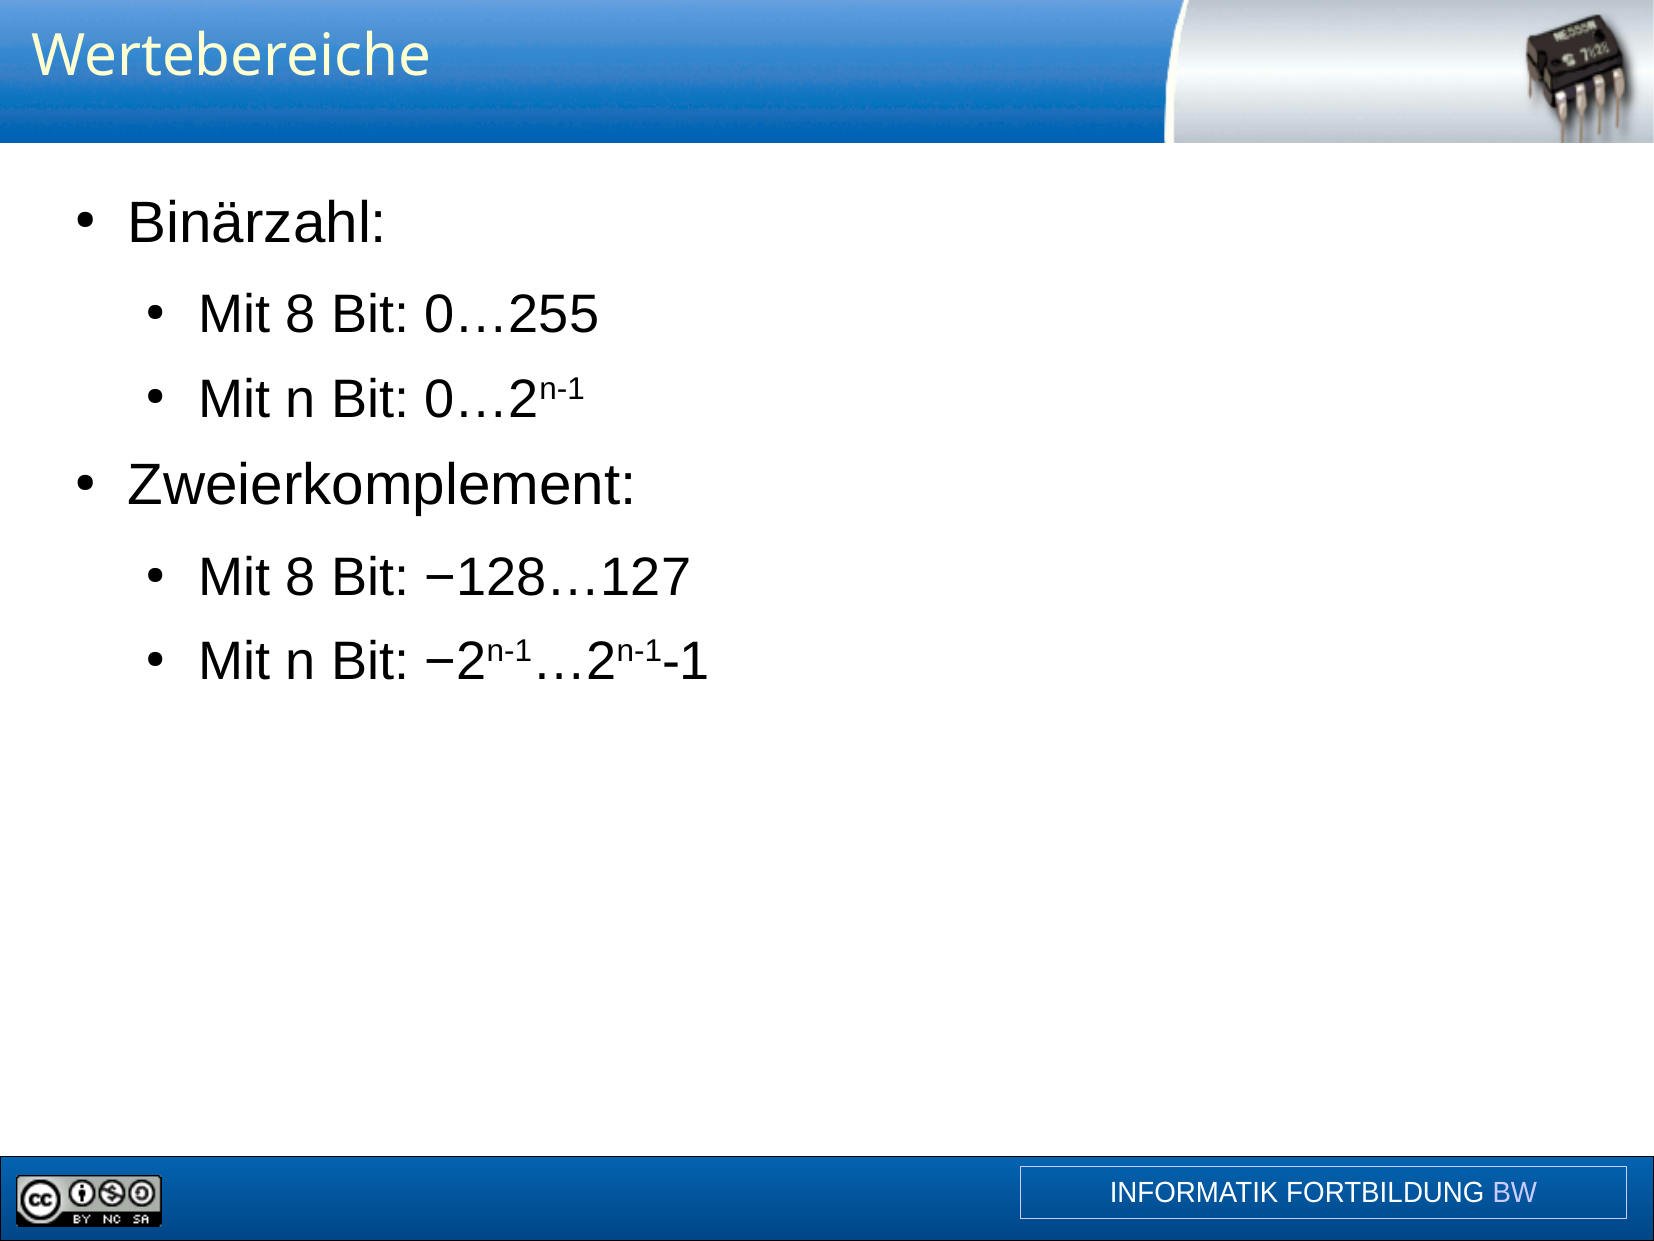

# Wertebereiche
Binärzahl:
Mit 8 Bit: 0…255
Mit n Bit: 0…2n-1
Zweierkomplement:
Mit 8 Bit: −128…127
Mit n Bit: −2n-1…2n-1-1